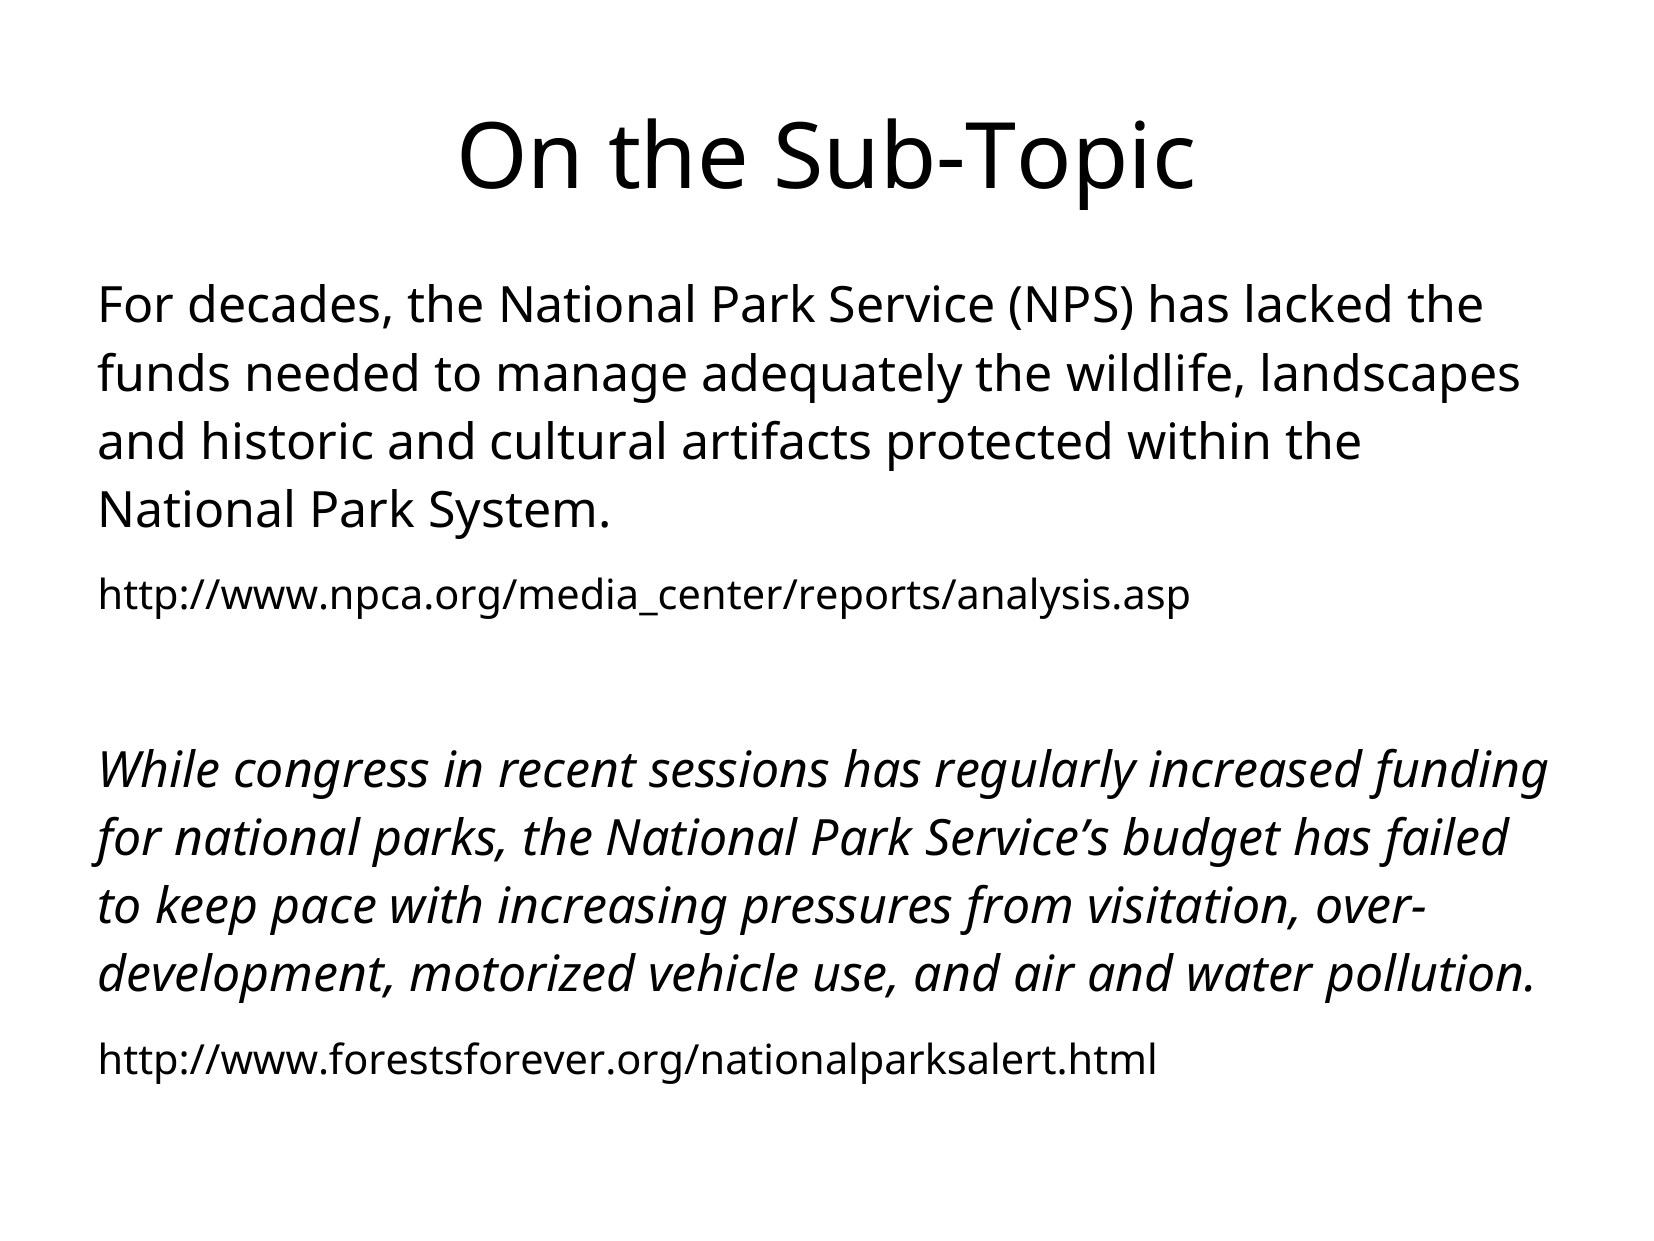

# On the Sub-Topic
For decades, the National Park Service (NPS) has lacked the funds needed to manage adequately the wildlife, landscapes and historic and cultural artifacts protected within the National Park System.
http://www.npca.org/media_center/reports/analysis.asp
While congress in recent sessions has regularly increased funding for national parks, the National Park Service’s budget has failed to keep pace with increasing pressures from visitation, over-development, motorized vehicle use, and air and water pollution.
http://www.forestsforever.org/nationalparksalert.html